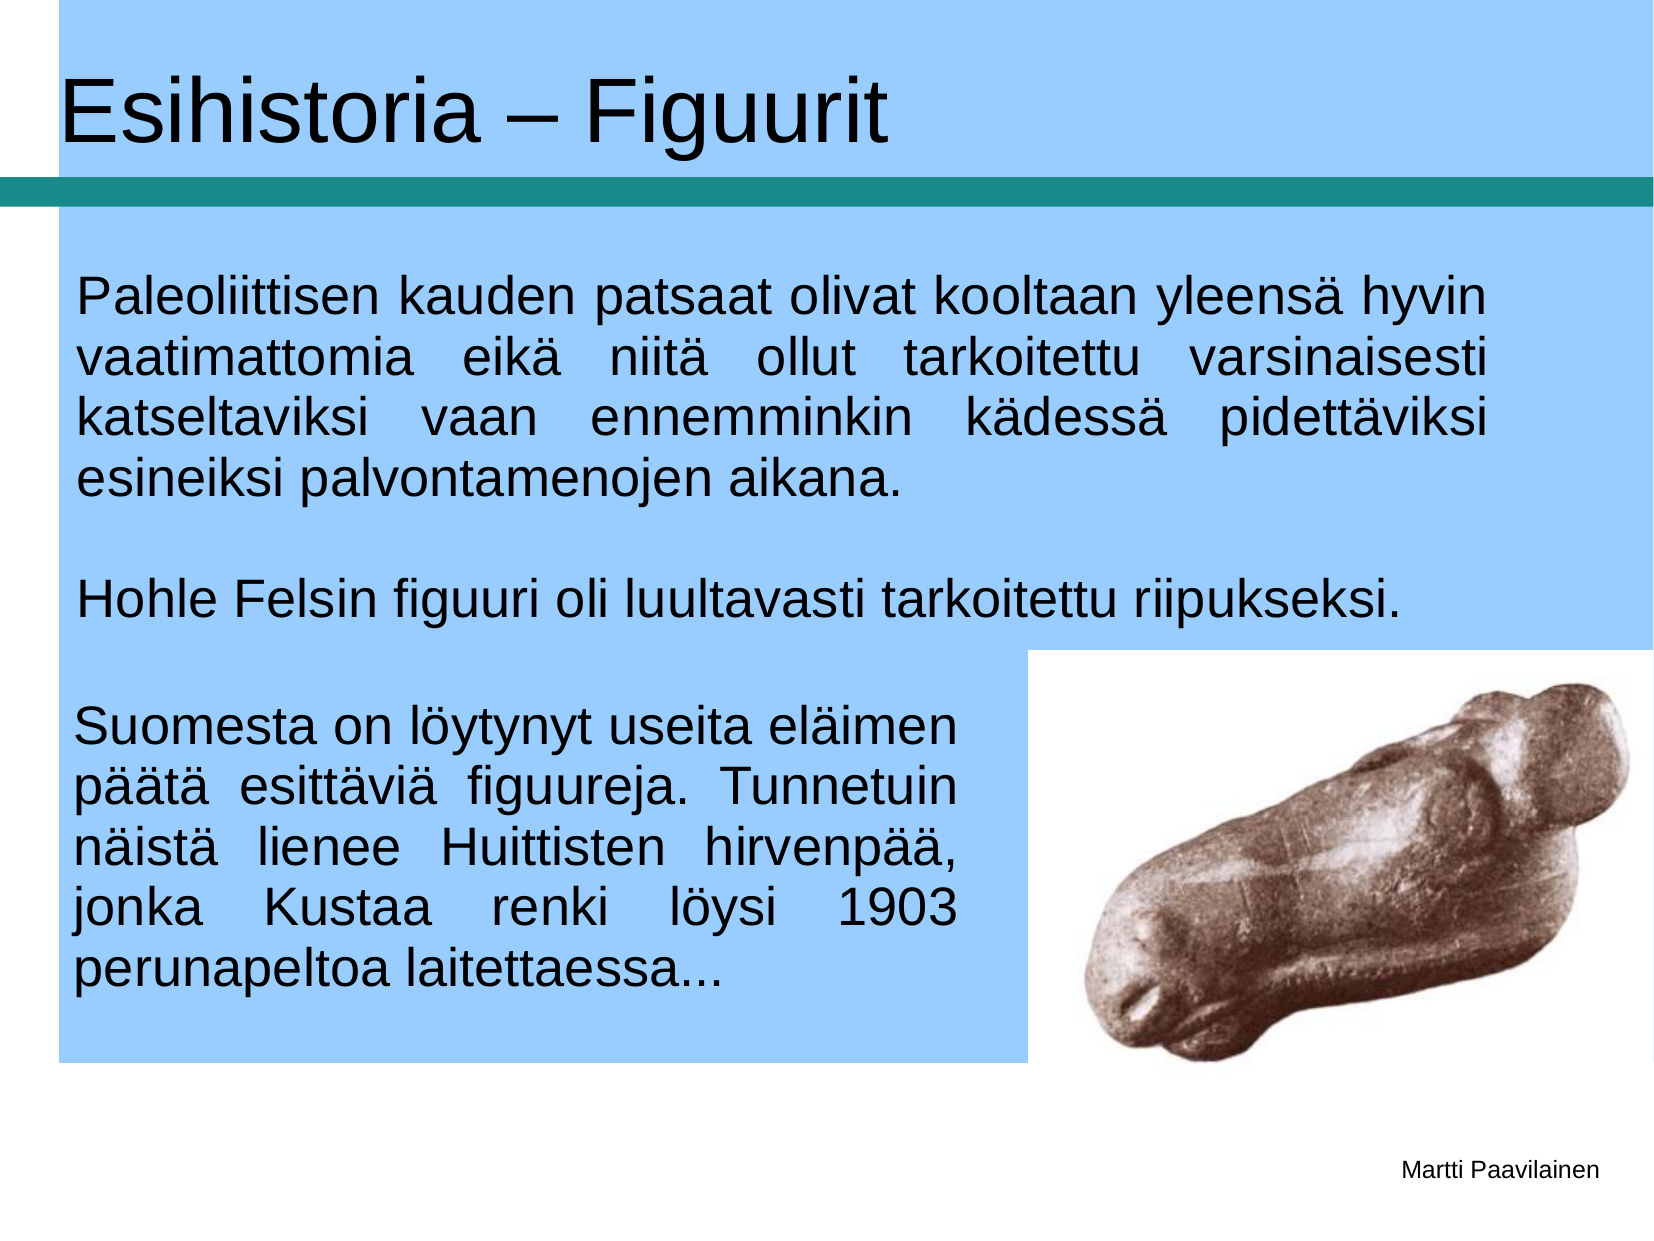

# Esihistoria – Figuurit
Paleoliittisen kauden patsaat olivat kooltaan yleensä hyvin vaatimattomia eikä niitä ollut tarkoitettu varsinaisesti katseltaviksi vaan ennemminkin kädessä pidettäviksi esineiksi palvontamenojen aikana.
Hohle Felsin figuuri oli luultavasti tarkoitettu riipukseksi.
Suomesta on löytynyt useita eläimen päätä esittäviä figuureja. Tunnetuin näistä lienee Huittisten hirvenpää, jonka Kustaa renki löysi 1903 perunapeltoa laitettaessa...
Martti Paavilainen